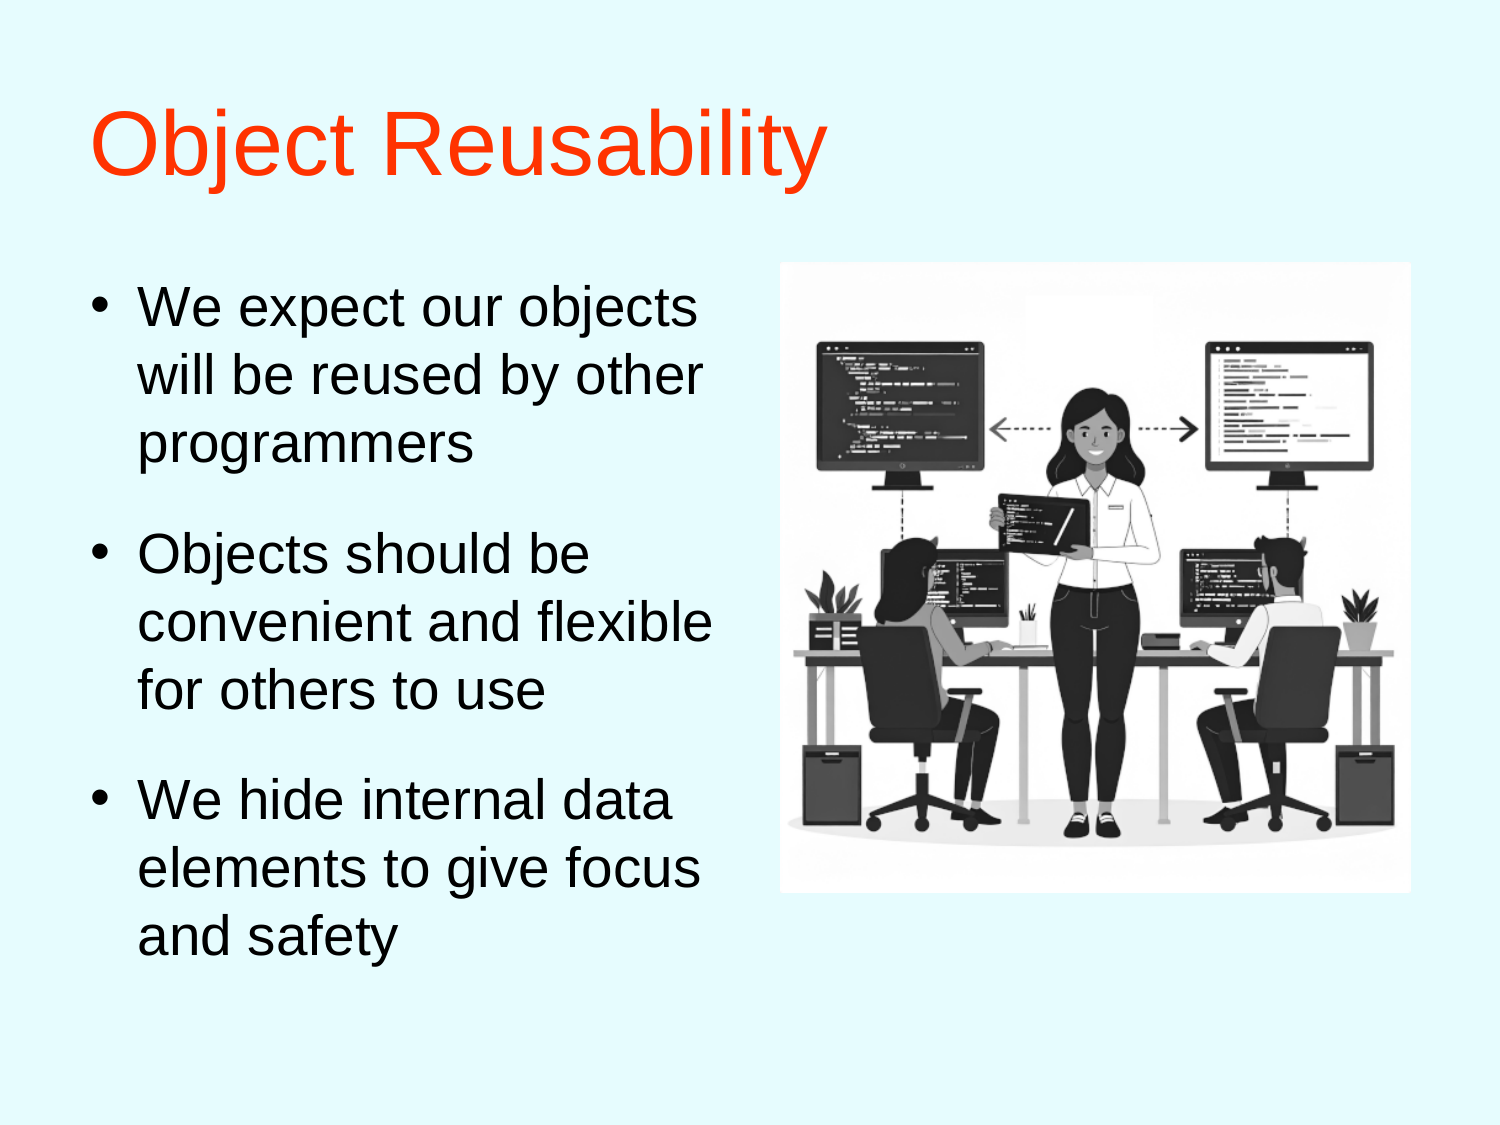

# Object Reusability
We expect our objects will be reused by other programmers
Objects should be convenient and flexible for others to use
We hide internal data elements to give focus and safety